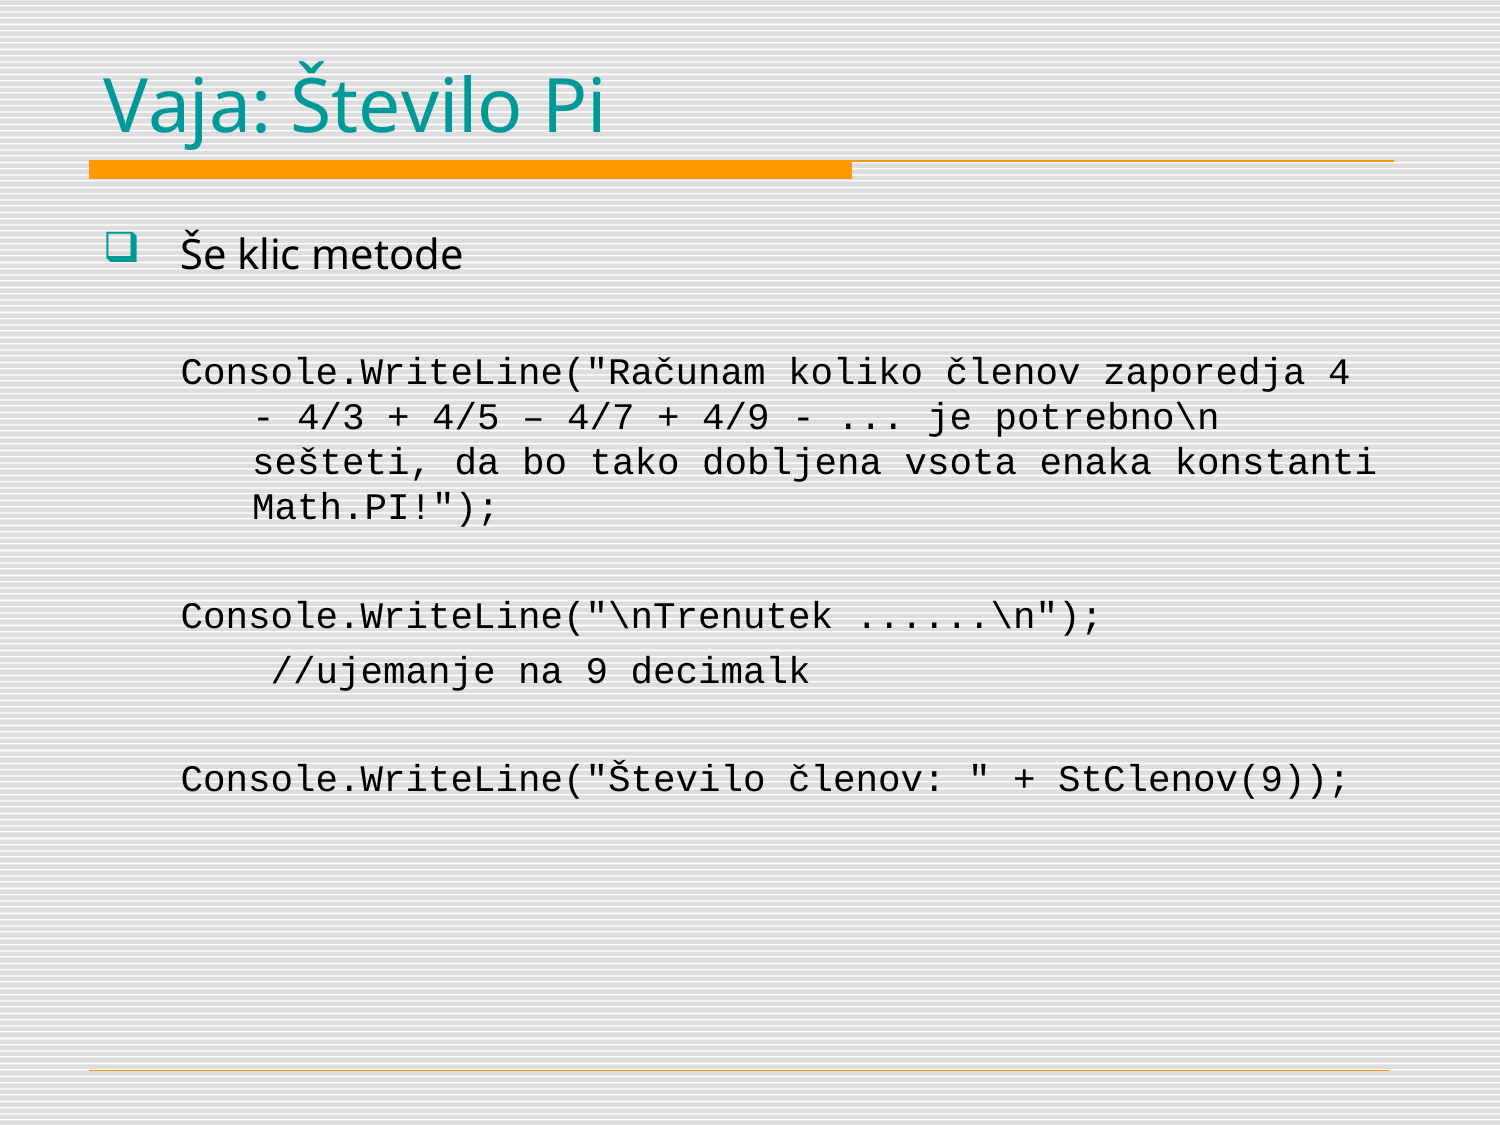

# Vaja: Število Pi
Še klic metode
Console.WriteLine("Računam koliko členov zaporedja 4 - 4/3 + 4/5 – 4/7 + 4/9 - ... je potrebno\n sešteti, da bo tako dobljena vsota enaka konstanti Math.PI!");
Console.WriteLine("\nTrenutek ......\n");
 //ujemanje na 9 decimalk
Console.WriteLine("Število členov: " + StClenov(9));